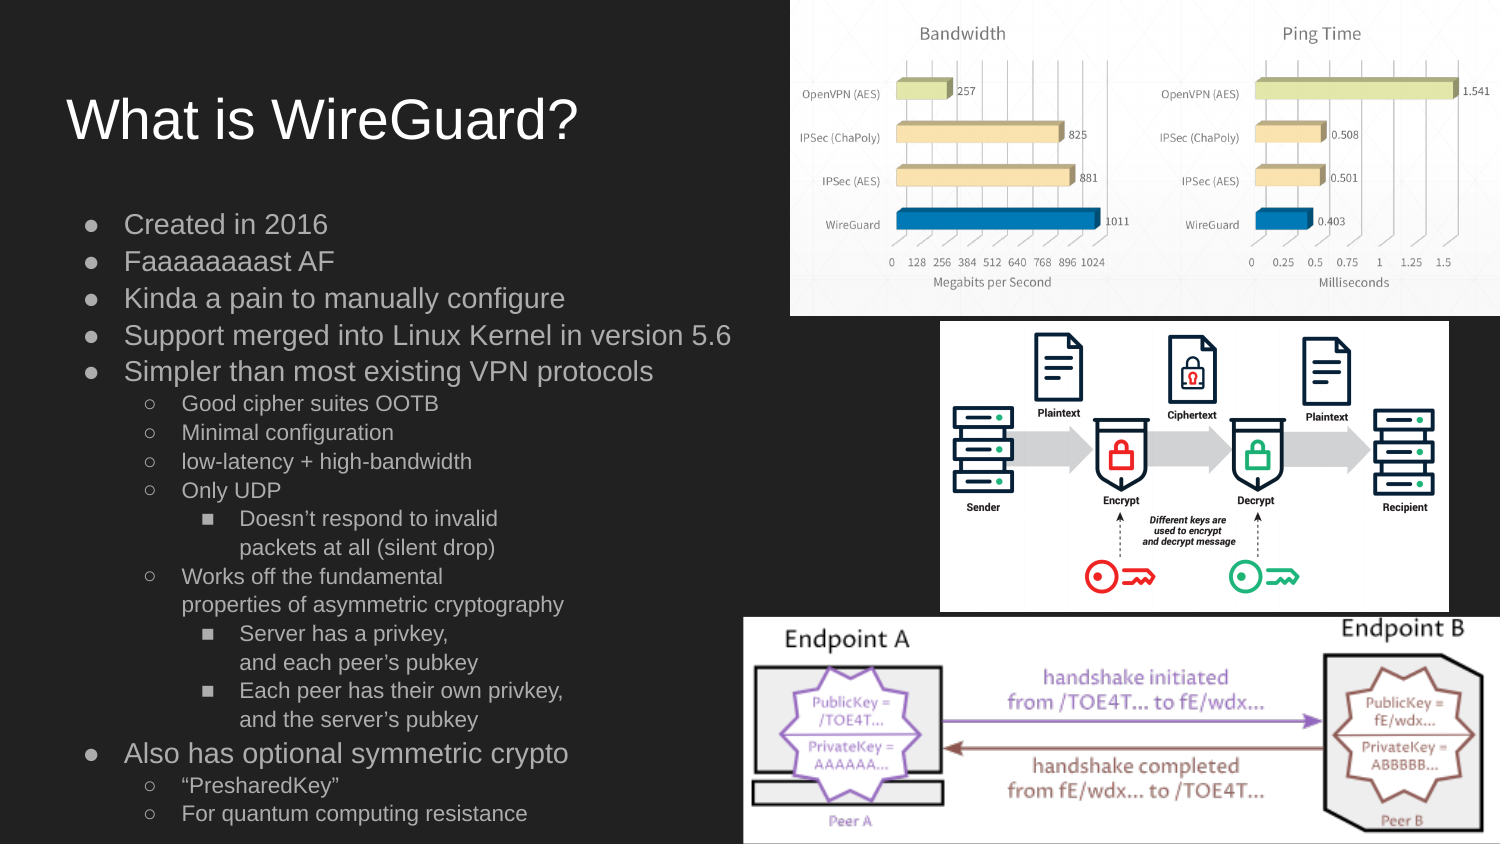

What is WireGuard?
# Created in 2016
Faaaaaaaast AF
Kinda a pain to manually configure
Support merged into Linux Kernel in version 5.6
Simpler than most existing VPN protocols
Good cipher suites OOTB
Minimal configuration
low-latency + high-bandwidth
Only UDP
Doesn’t respond to invalid
packets at all (silent drop)
Works off the fundamental
properties of asymmetric cryptography
Server has a privkey,
and each peer’s pubkey
Each peer has their own privkey,
and the server’s pubkey
Also has optional symmetric crypto
“PresharedKey”
For quantum computing resistance